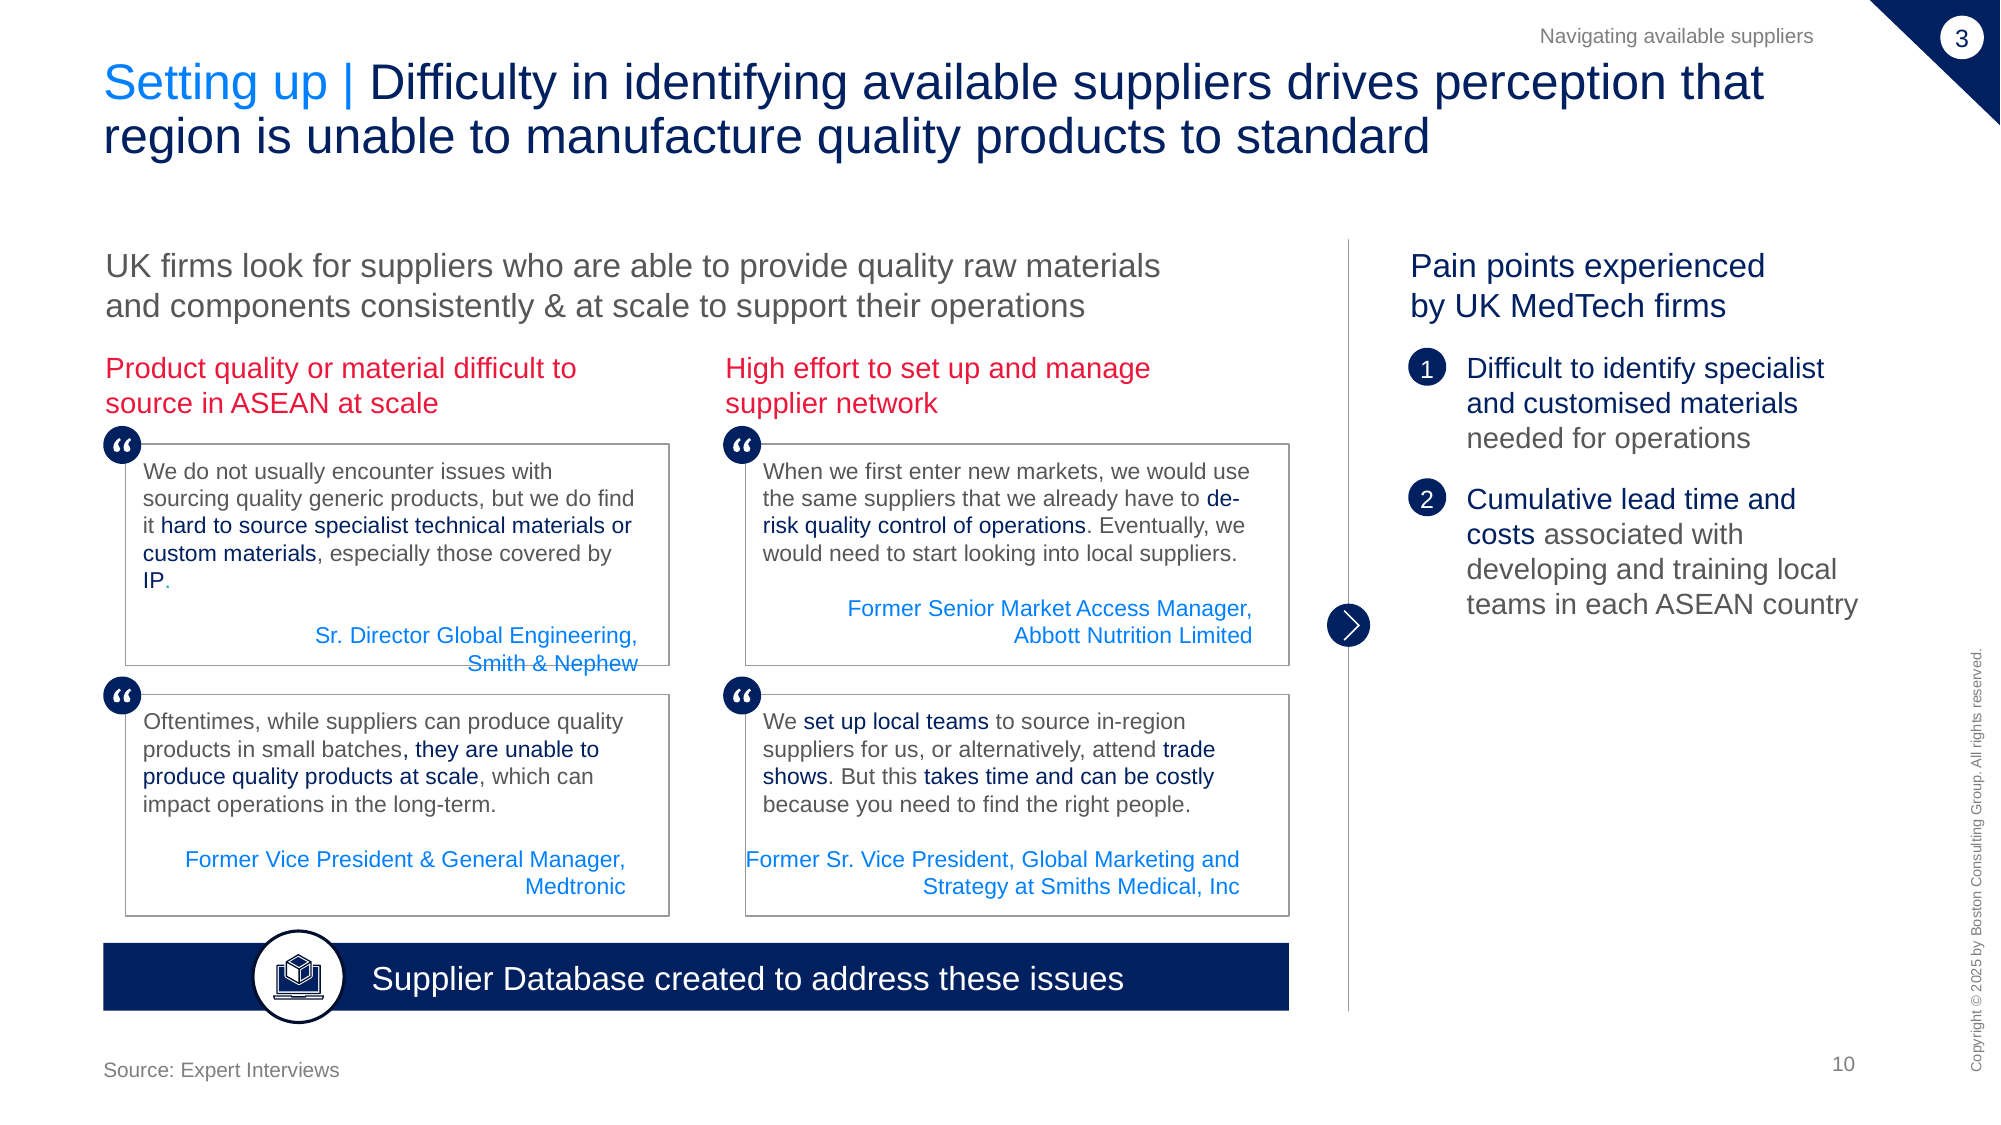

Navigating available suppliers
3
# Setting up | Difficulty in identifying available suppliers drives perception that region is unable to manufacture quality products to standard
UK firms look for suppliers who are able to provide quality raw materials
and components consistently & at scale to support their operations
Pain points experienced
by UK MedTech firms
Product quality or material difficult to source in ASEAN at scale
High effort to set up and manage
supplier network
1
Difficult to identify specialist
and customised materials needed for operations
We do not usually encounter issues with sourcing quality generic products, but we do find it hard to source specialist technical materials or custom materials, especially those covered by IP.
Sr. Director Global Engineering,
Smith & Nephew
When we first enter new markets, we would use the same suppliers that we already have to de- risk quality control of operations. Eventually, we would need to start looking into local suppliers.
Former Senior Market Access Manager,
Abbott Nutrition Limited
2
Cumulative lead time and
costs associated with
developing and training local teams in each ASEAN country
Oftentimes, while suppliers can produce quality products in small batches, they are unable to produce quality products at scale, which can impact operations in the long-term.
Former Vice President & General Manager,
Medtronic
We set up local teams to source in-region suppliers for us, or alternatively, attend trade shows. But this takes time and can be costly because you need to find the right people.
Former Sr. Vice President, Global Marketing and
Strategy at Smiths Medical, Inc
Supplier Database created to address these issues
Source: Expert Interviews